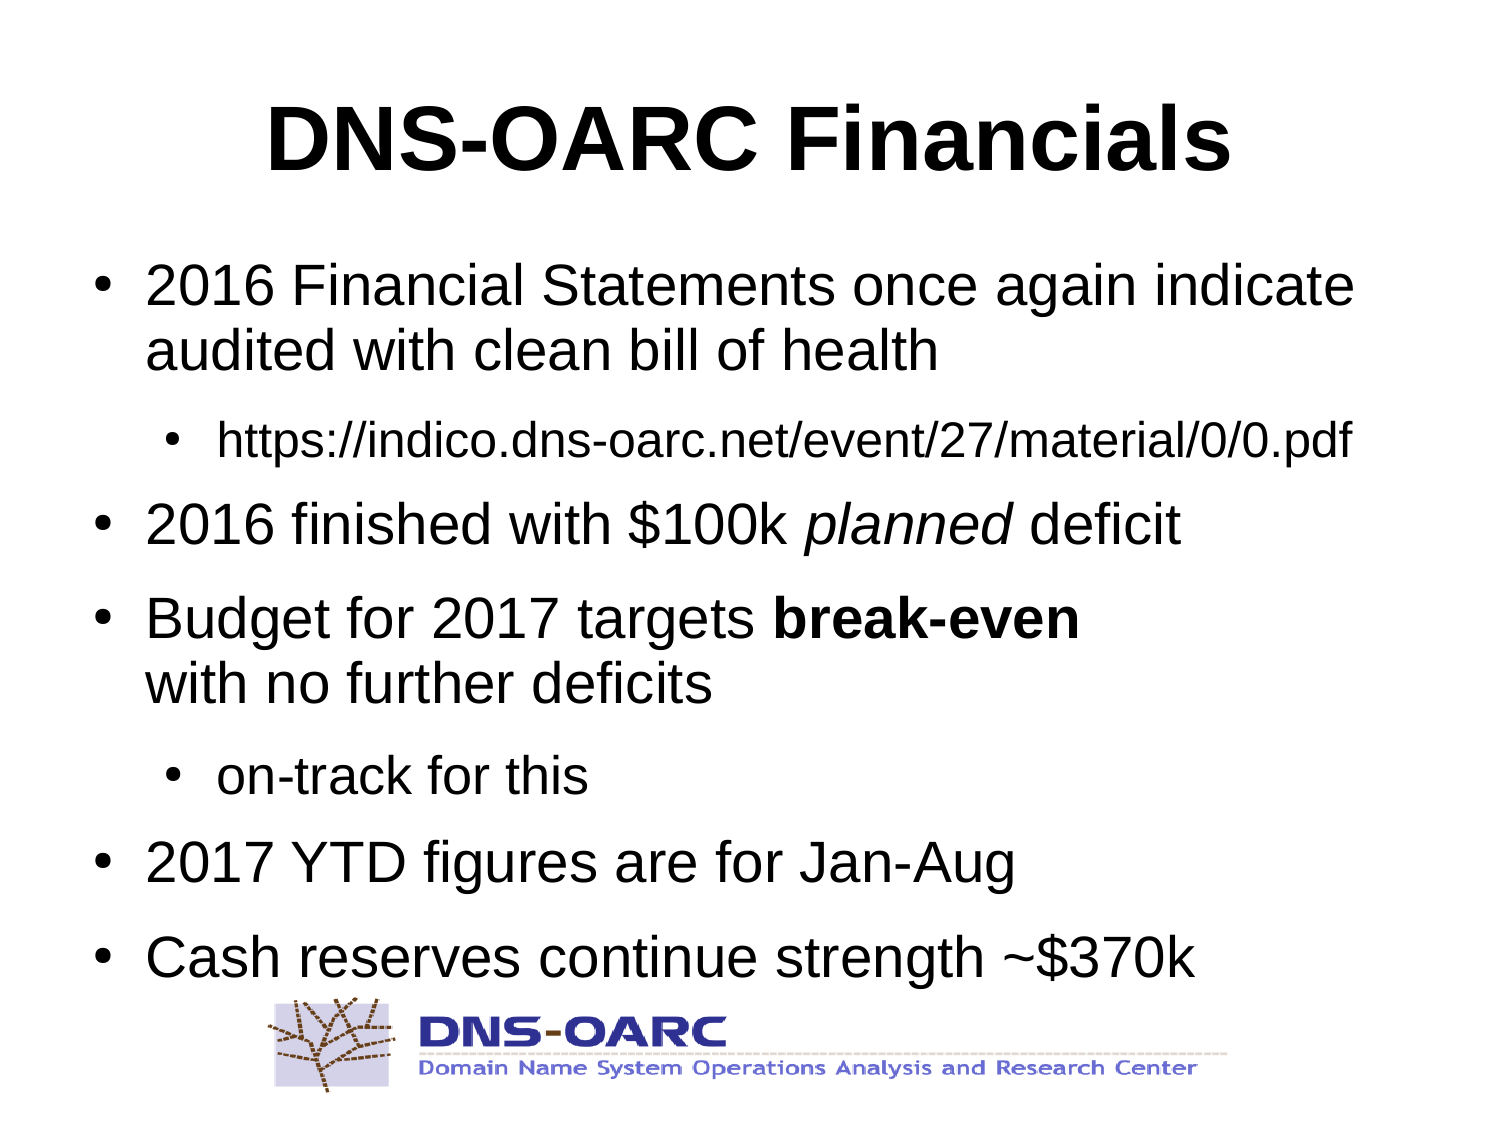

# DNS-OARC Financials
2016 Financial Statements once again indicate audited with clean bill of health
https://indico.dns-oarc.net/event/27/material/0/0.pdf
2016 finished with $100k planned deficit
Budget for 2017 targets break-even
with no further deficits
on-track for this
2017 YTD figures are for Jan-Aug
Cash reserves continue strength ~$370k